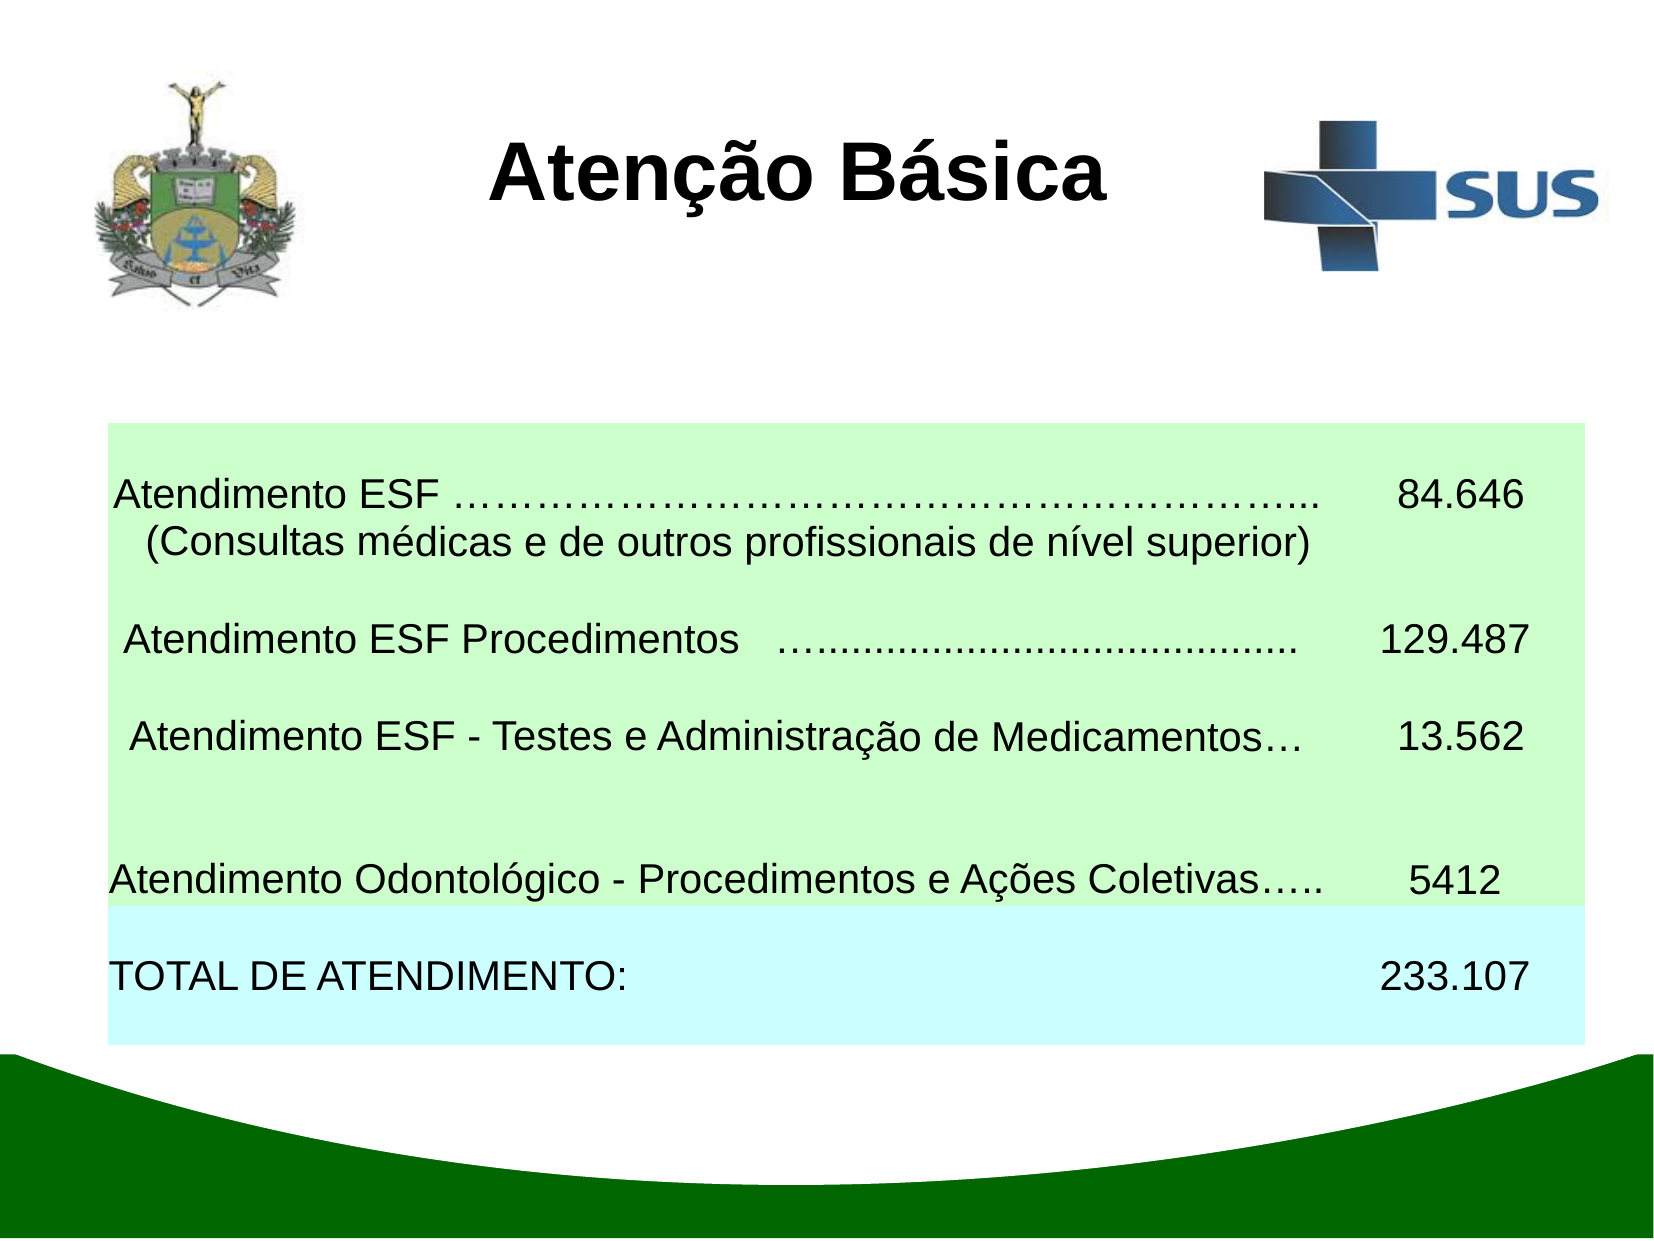

Atenção Básica
| Atendimento ESF ……………………………………………………... (Consultas médicas e de outros profissionais de nível superior) | 84.646 |
| --- | --- |
| Atendimento ESF Procedimentos ….......................................... | 129.487 |
| Atendimento ESF - Testes e Administração de Medicamentos… | 13.562 |
| Atendimento Odontológico - Procedimentos e Ações Coletivas….. | 5412 |
| TOTAL DE ATENDIMENTO: | 233.107 |